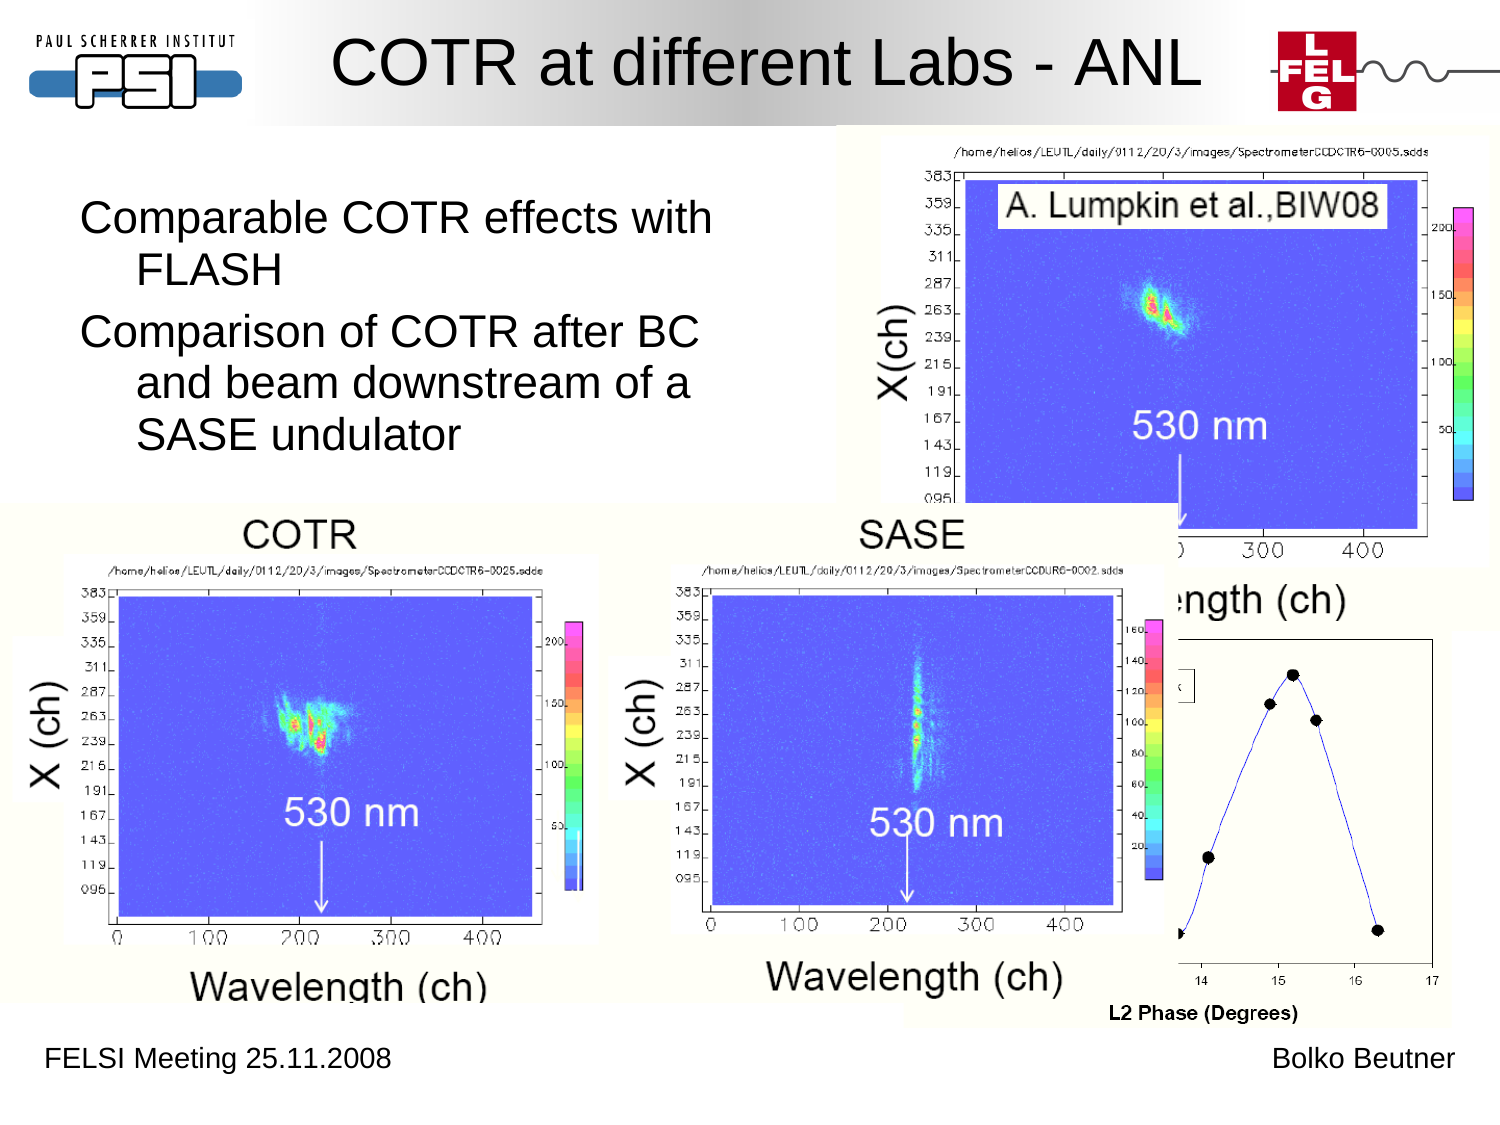

# COTR at different Labs - ANL
Comparable COTR effects with FLASH
Comparison of COTR after BC and beam downstream of a SASE undulator
FELSI Meeting 25.11.2008
Bolko Beutner